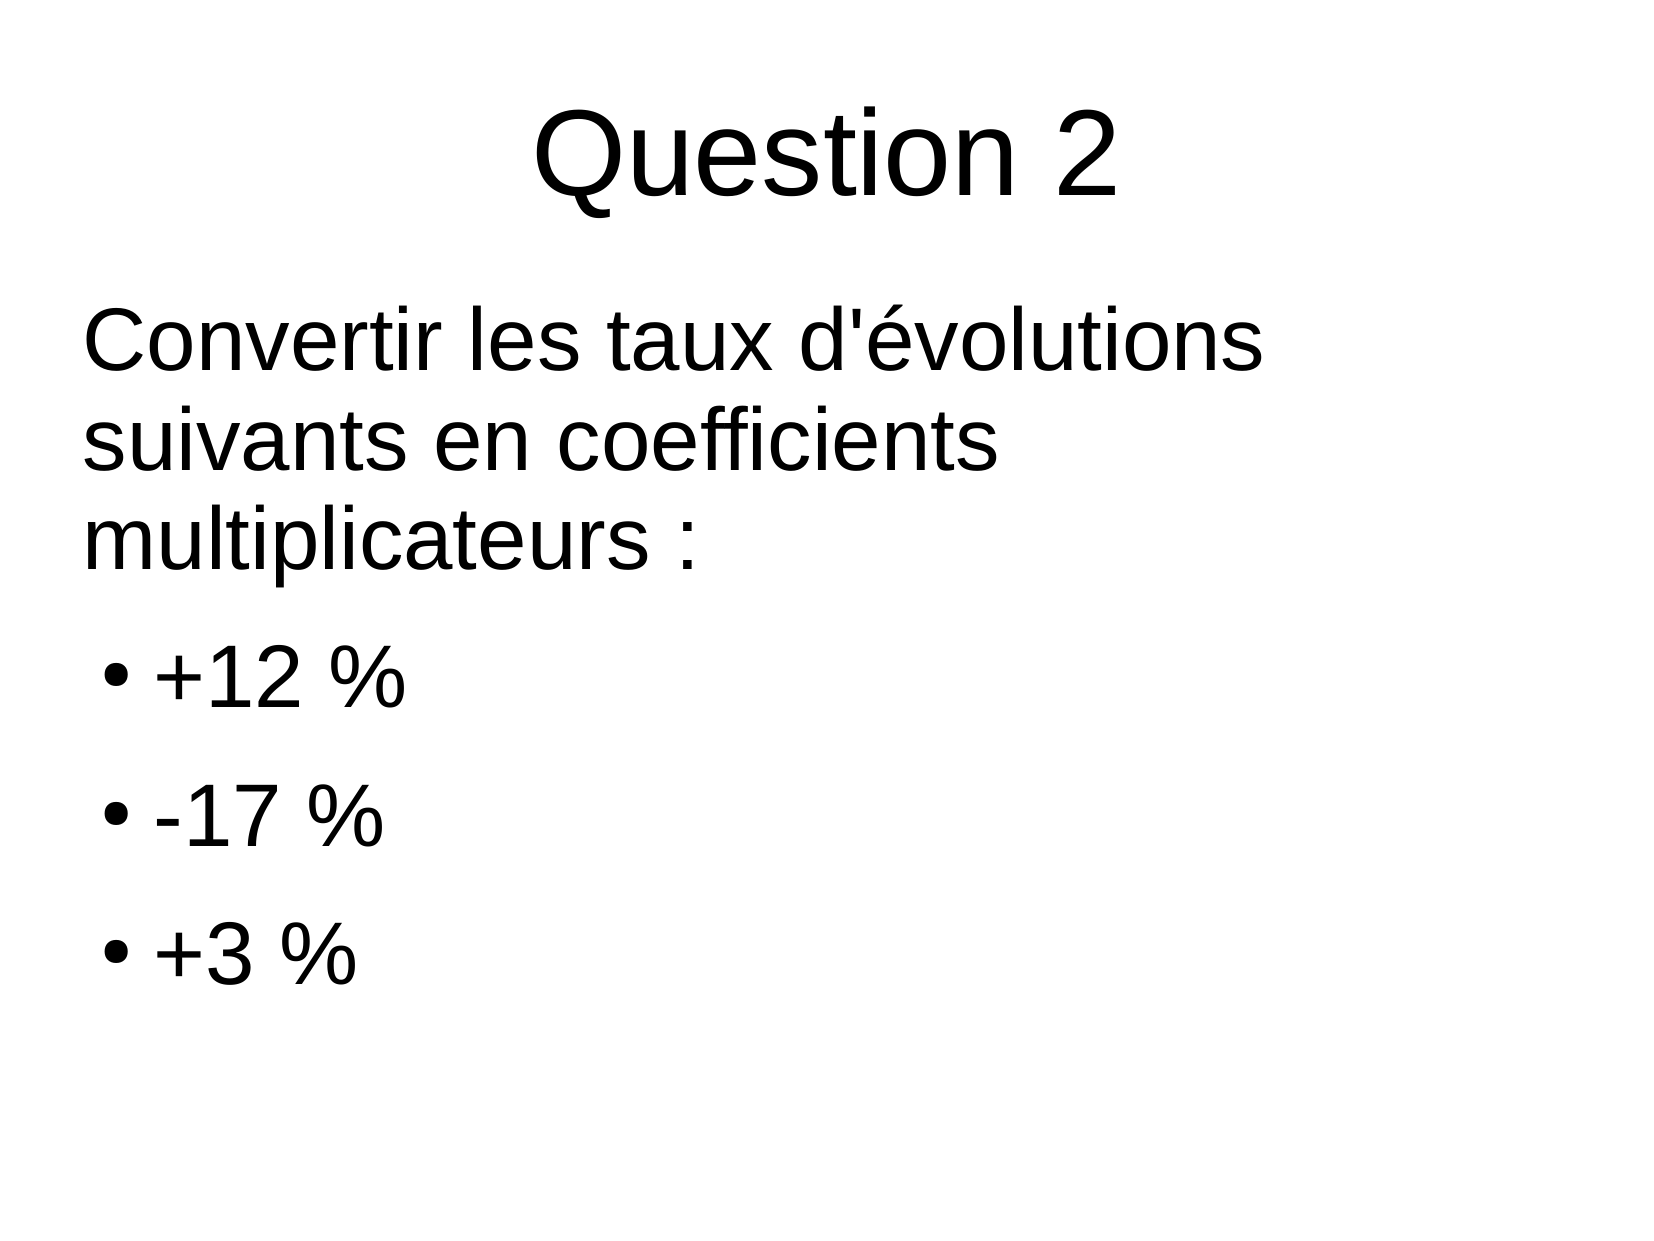

# Question 2
Convertir les taux d'évolutions suivants en coefficients multiplicateurs :
+12 %
-17 %
+3 %